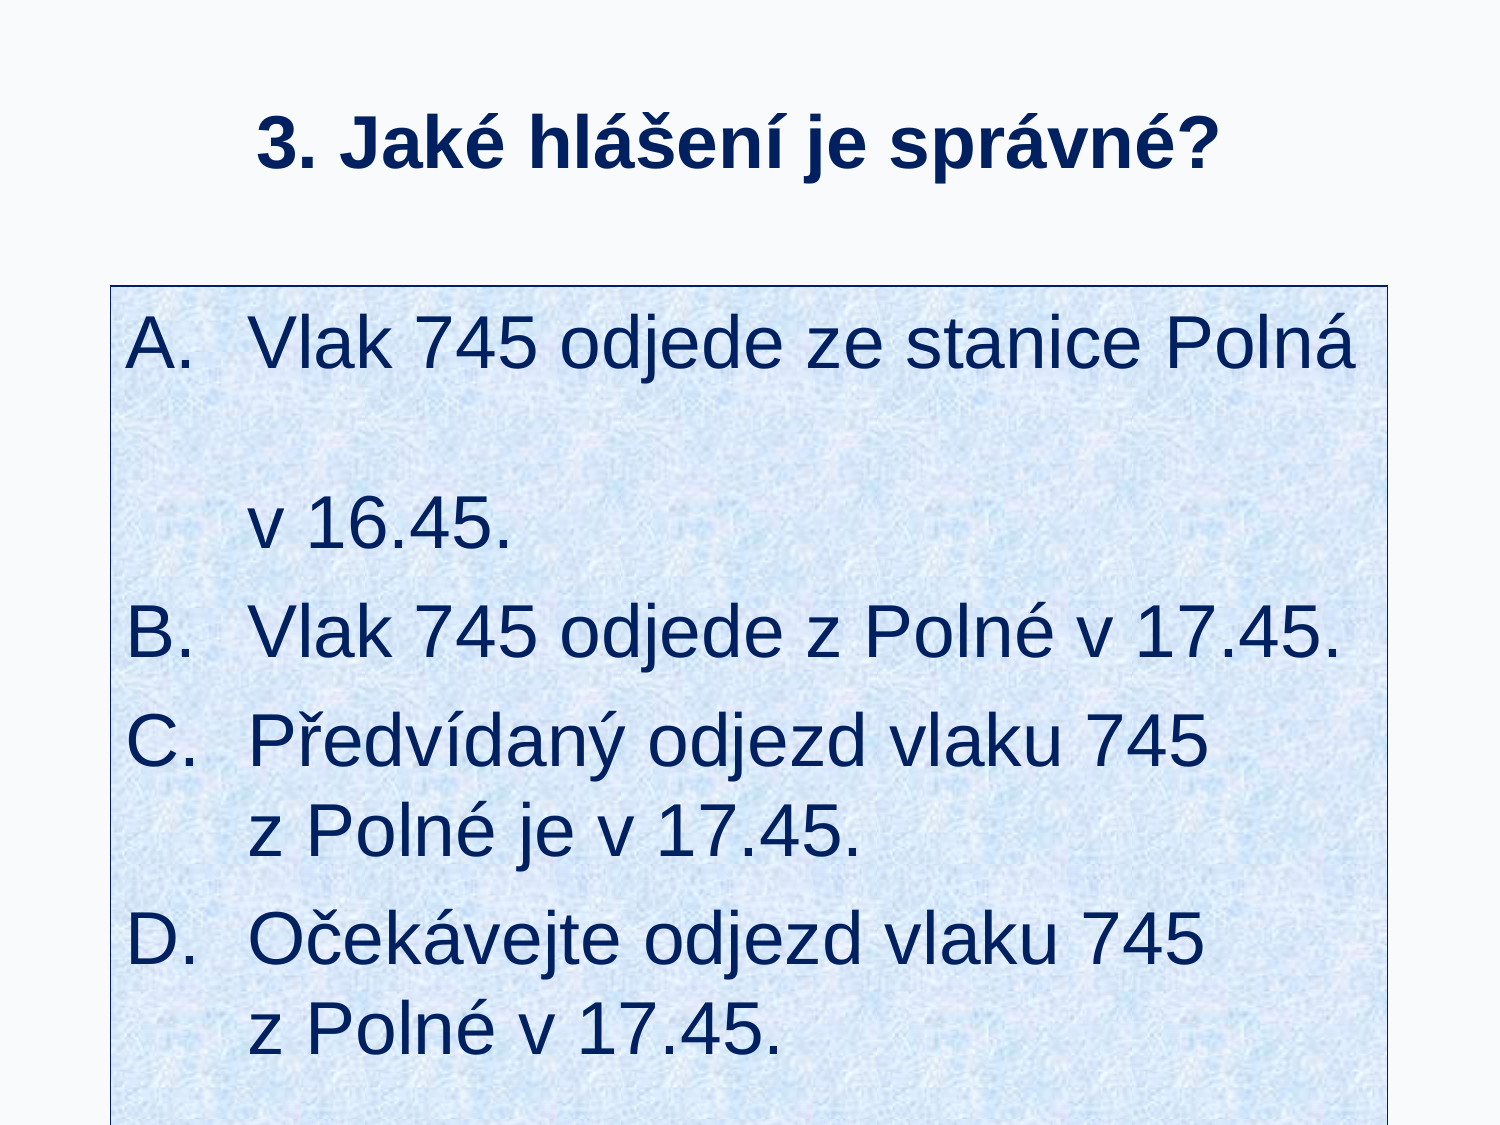

# 3. Jaké hlášení je správné?
Vlak 745 odjede ze stanice Polná
v 16.45.
Vlak 745 odjede z Polné v 17.45.
Předvídaný odjezd vlaku 745
z Polné je v 17.45.
Očekávejte odjezd vlaku 745
z Polné v 17.45.